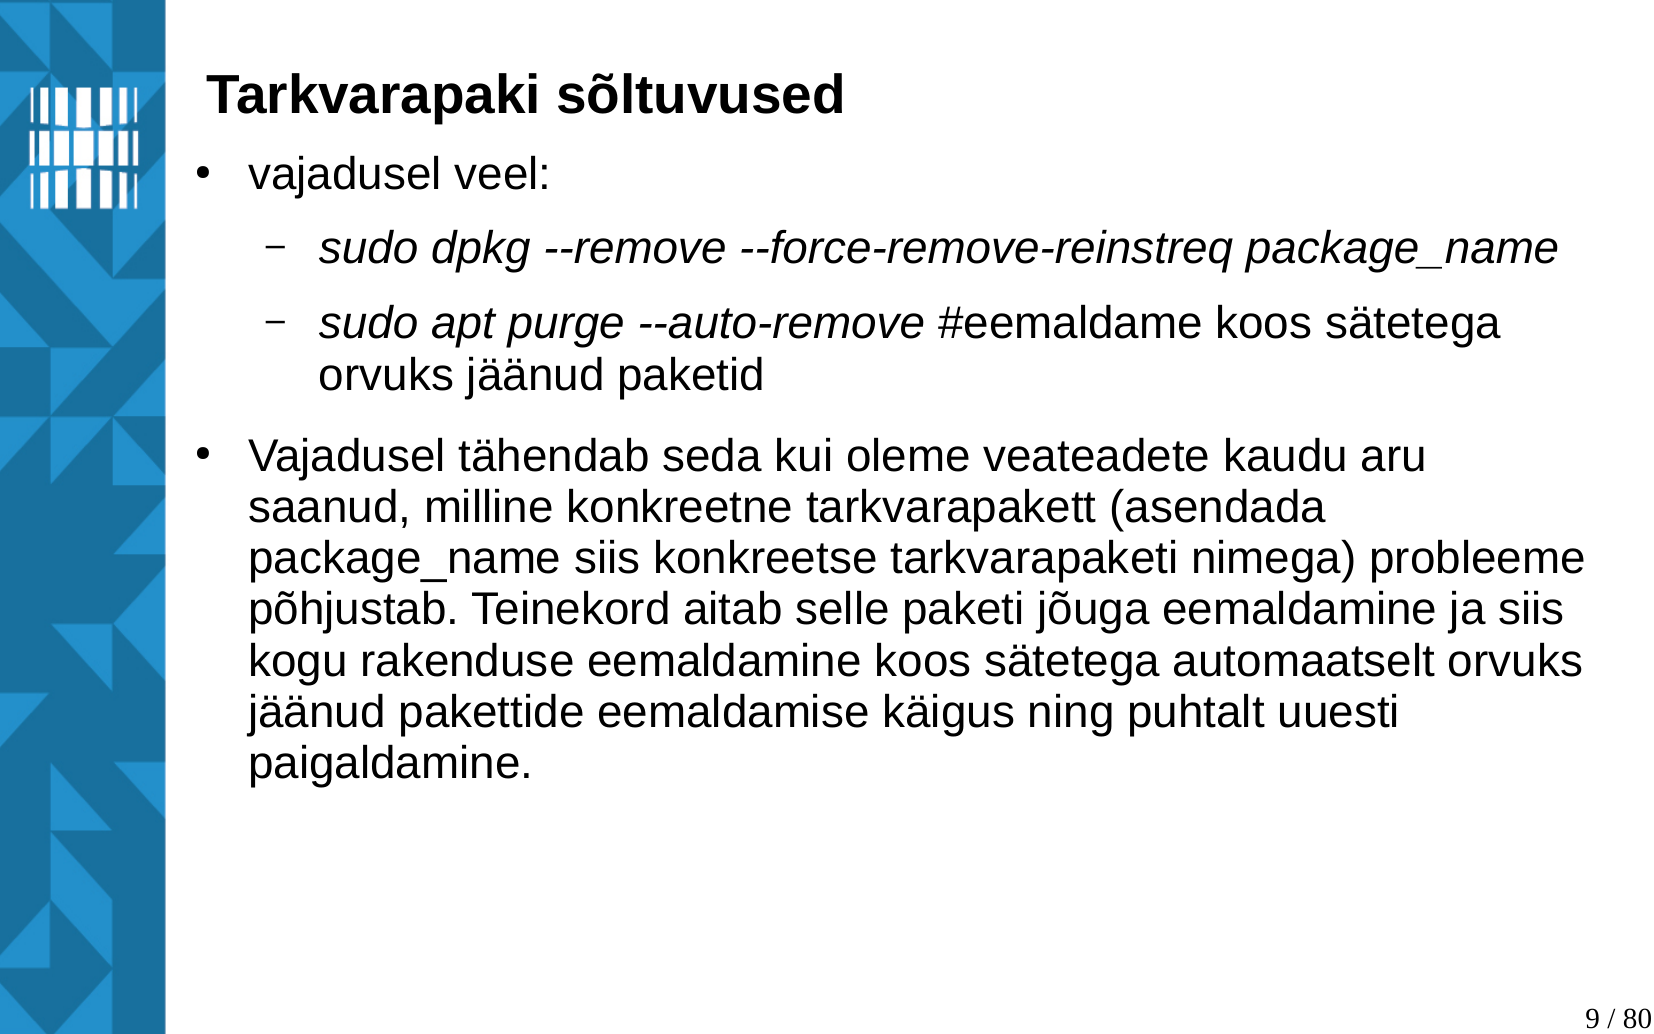

# Tarkvarapaki sõltuvused
vajadusel veel:
sudo dpkg --remove --force-remove-reinstreq package_name
sudo apt purge --auto-remove #eemaldame koos sätetega orvuks jäänud paketid
Vajadusel tähendab seda kui oleme veateadete kaudu aru saanud, milline konkreetne tarkvarapakett (asendada package_name siis konkreetse tarkvarapaketi nimega) probleeme põhjustab. Teinekord aitab selle paketi jõuga eemaldamine ja siis kogu rakenduse eemaldamine koos sätetega automaatselt orvuks jäänud pakettide eemaldamise käigus ning puhtalt uuesti paigaldamine.
9